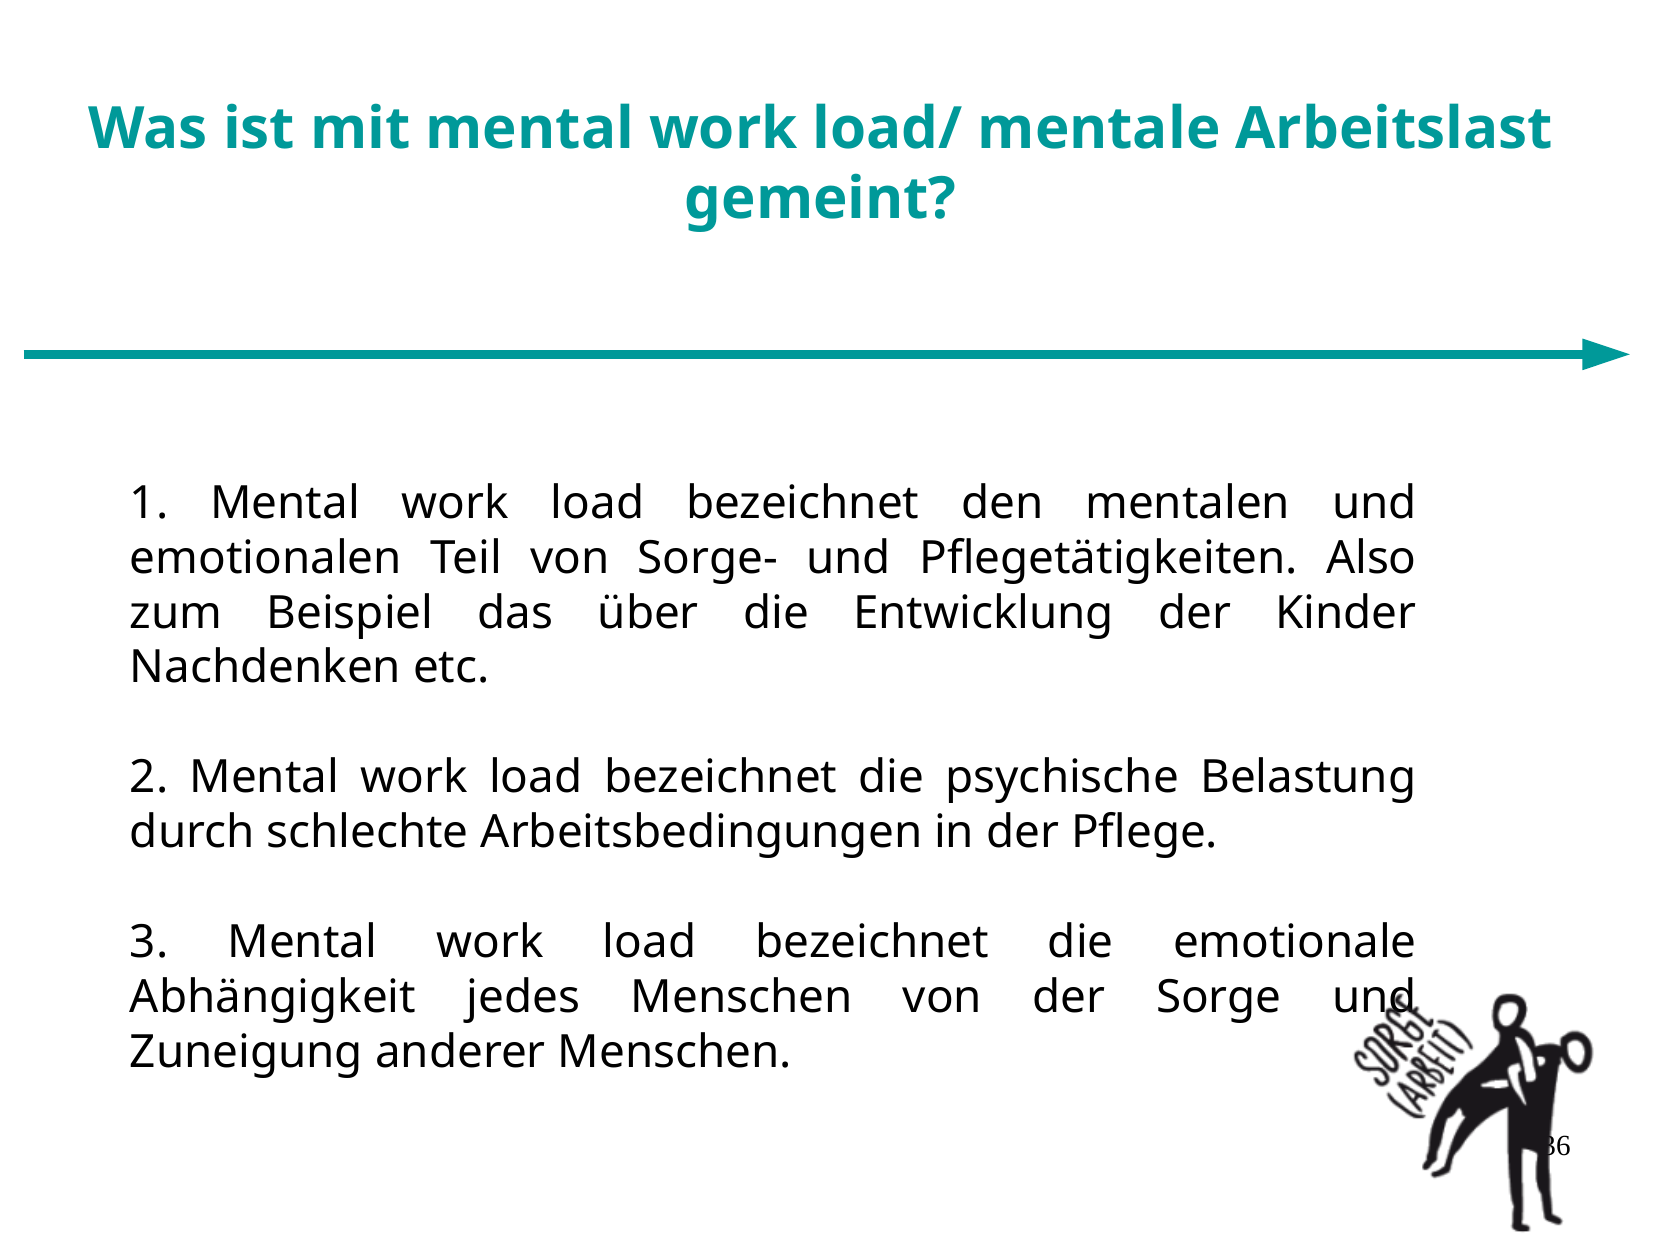

# Was ist mit mental work load/ mentale Arbeitslast gemeint?
1. Mental work load bezeichnet den mentalen und emotionalen Teil von Sorge- und Pflegetätigkeiten. Also zum Beispiel das über die Entwicklung der Kinder Nachdenken etc.
2. Mental work load bezeichnet die psychische Belastung durch schlechte Arbeitsbedingungen in der Pflege.
3. Mental work load bezeichnet die emotionale Abhängigkeit jedes Menschen von der Sorge und Zuneigung anderer Menschen.
36